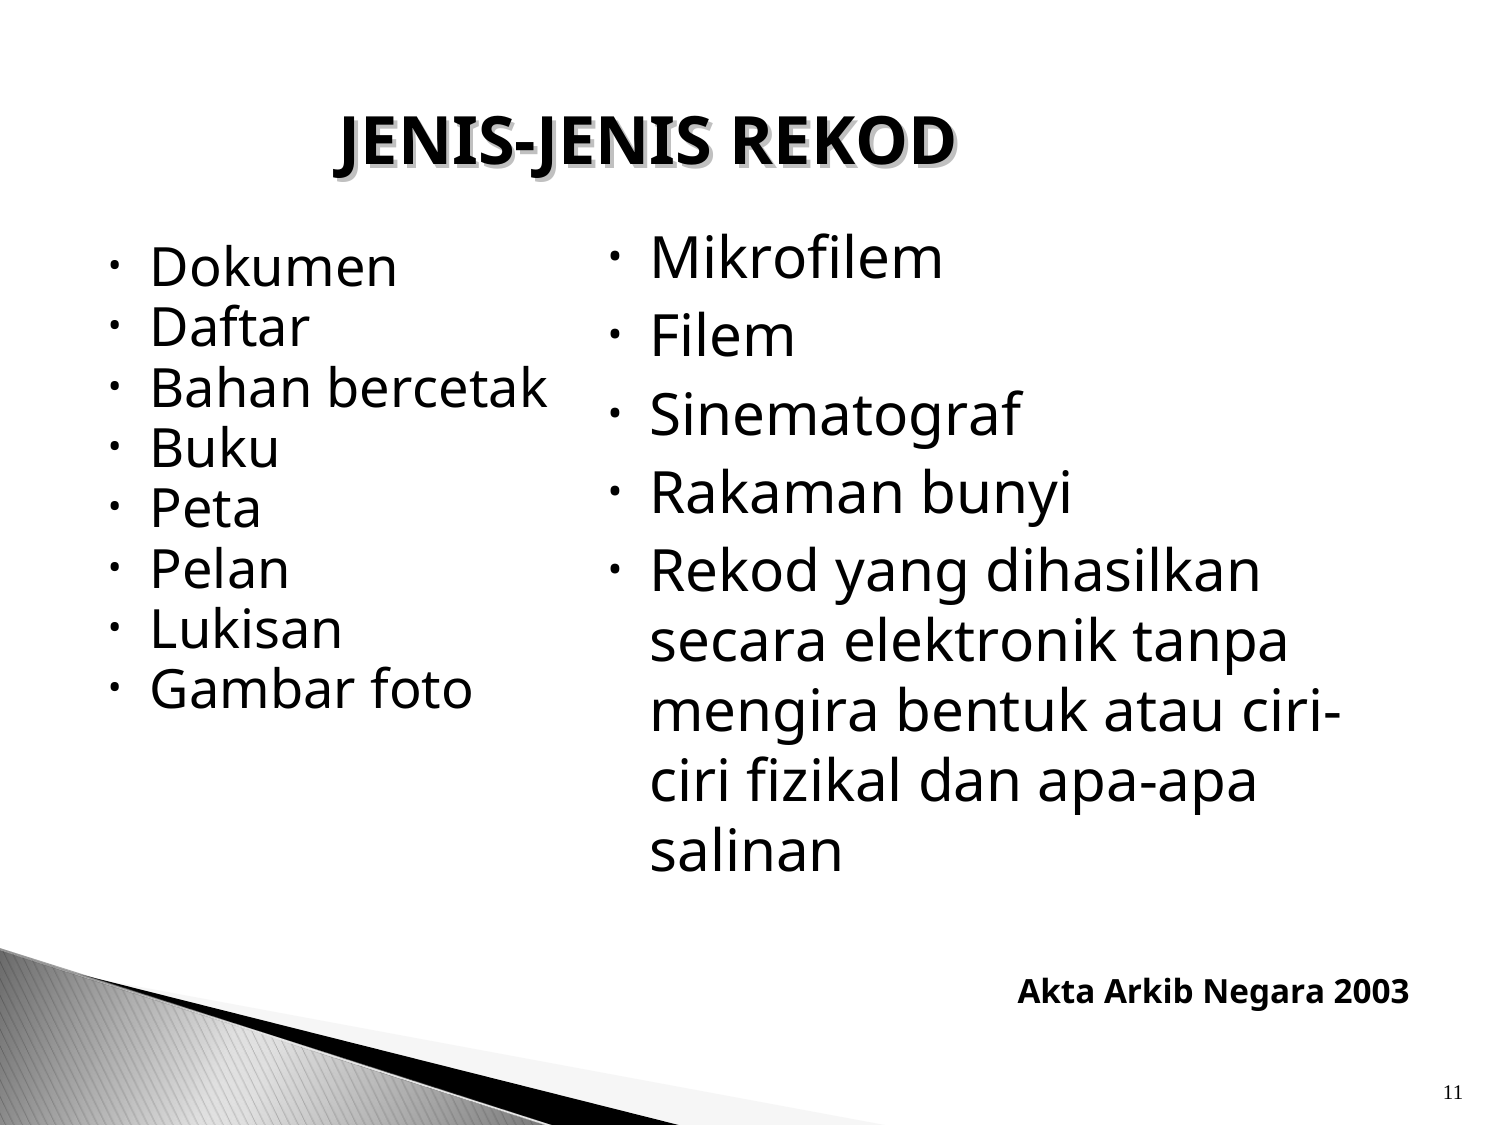

JENIS-JENIS REKOD
Mikrofilem
Filem
Sinematograf
Rakaman bunyi
Rekod yang dihasilkan secara elektronik tanpa mengira bentuk atau ciri-ciri fizikal dan apa-apa salinan
Akta Arkib Negara 2003
# Dokumen
Daftar
Bahan bercetak
Buku
Peta
Pelan
Lukisan
Gambar foto